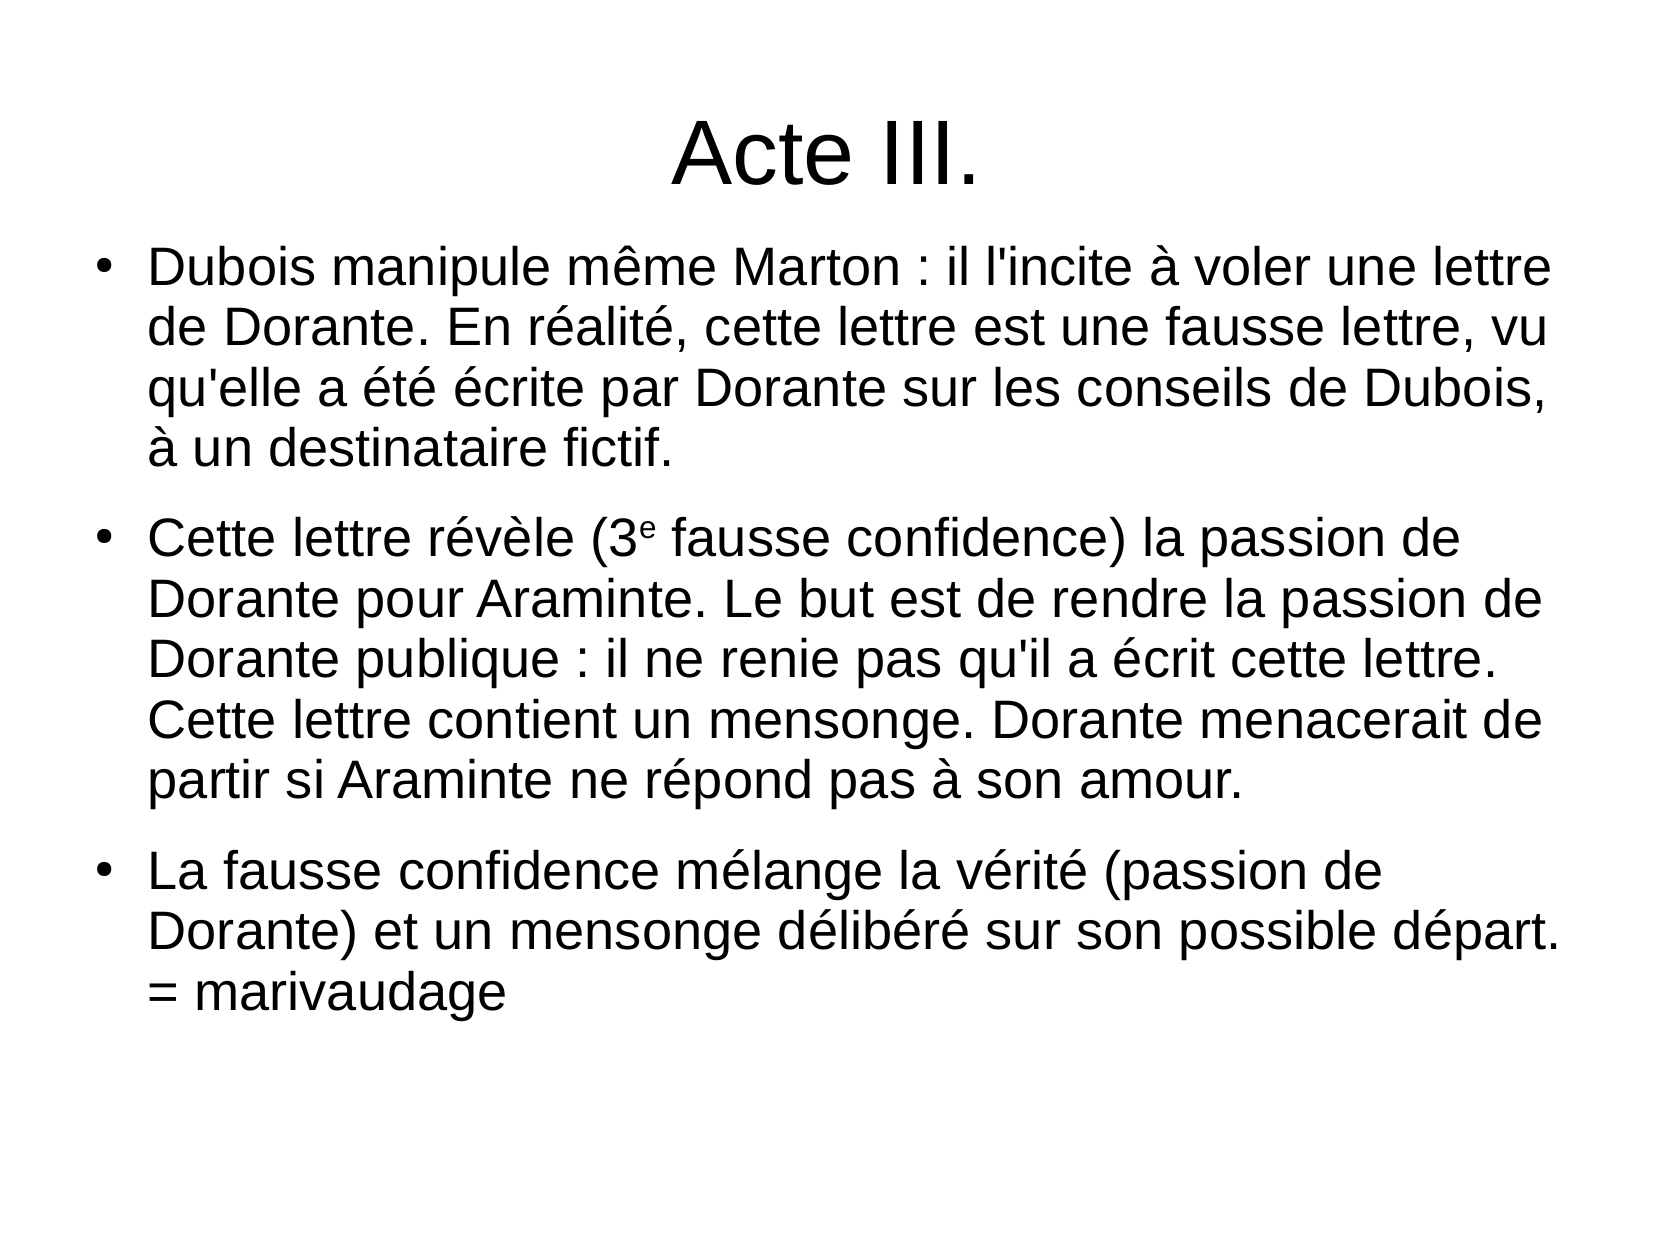

# Acte III.
Dubois manipule même Marton : il l'incite à voler une lettre de Dorante. En réalité, cette lettre est une fausse lettre, vu qu'elle a été écrite par Dorante sur les conseils de Dubois, à un destinataire fictif.
Cette lettre révèle (3e fausse confidence) la passion de Dorante pour Araminte. Le but est de rendre la passion de Dorante publique : il ne renie pas qu'il a écrit cette lettre. Cette lettre contient un mensonge. Dorante menacerait de partir si Araminte ne répond pas à son amour.
La fausse confidence mélange la vérité (passion de Dorante) et un mensonge délibéré sur son possible départ. = marivaudage